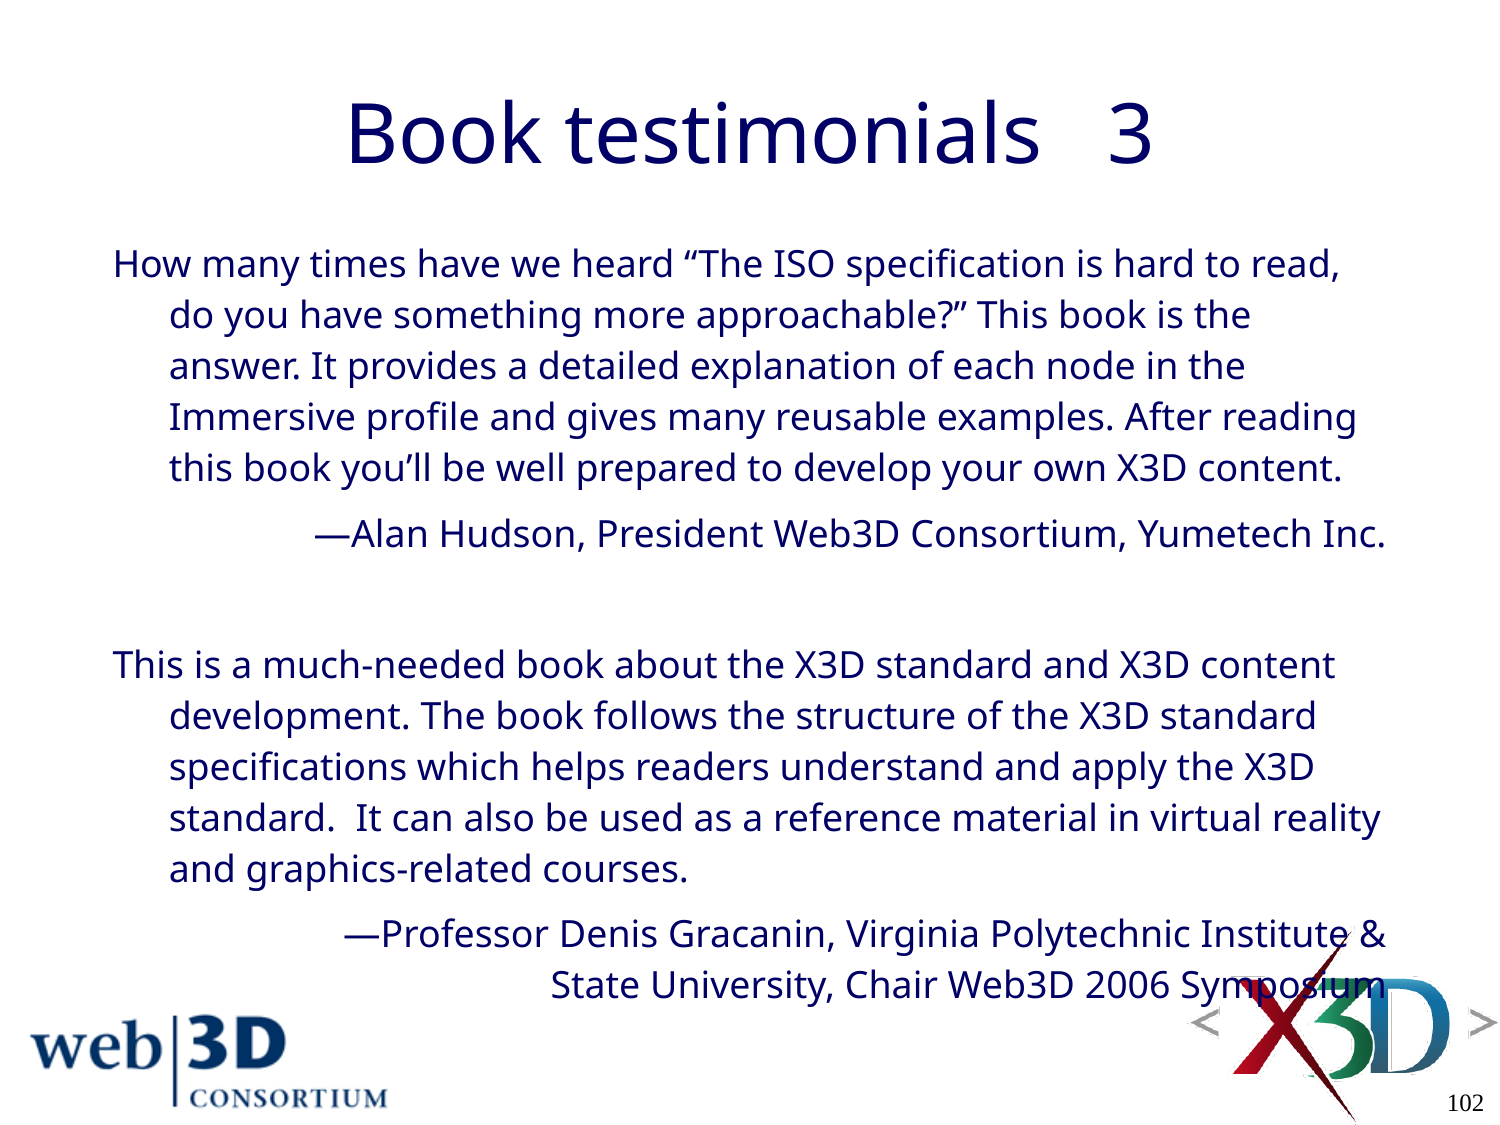

# Book testimonials 3
How many times have we heard “The ISO specification is hard to read, do you have something more approachable?” This book is the answer. It provides a detailed explanation of each node in the Immersive profile and gives many reusable examples. After reading this book you’ll be well prepared to develop your own X3D content.
—Alan Hudson, President Web3D Consortium, Yumetech Inc.
This is a much-needed book about the X3D standard and X3D content development. The book follows the structure of the X3D standard specifications which helps readers understand and apply the X3D standard. It can also be used as a reference material in virtual reality and graphics-related courses.
—Professor Denis Gracanin, Virginia Polytechnic Institute &
State University, Chair Web3D 2006 Symposium